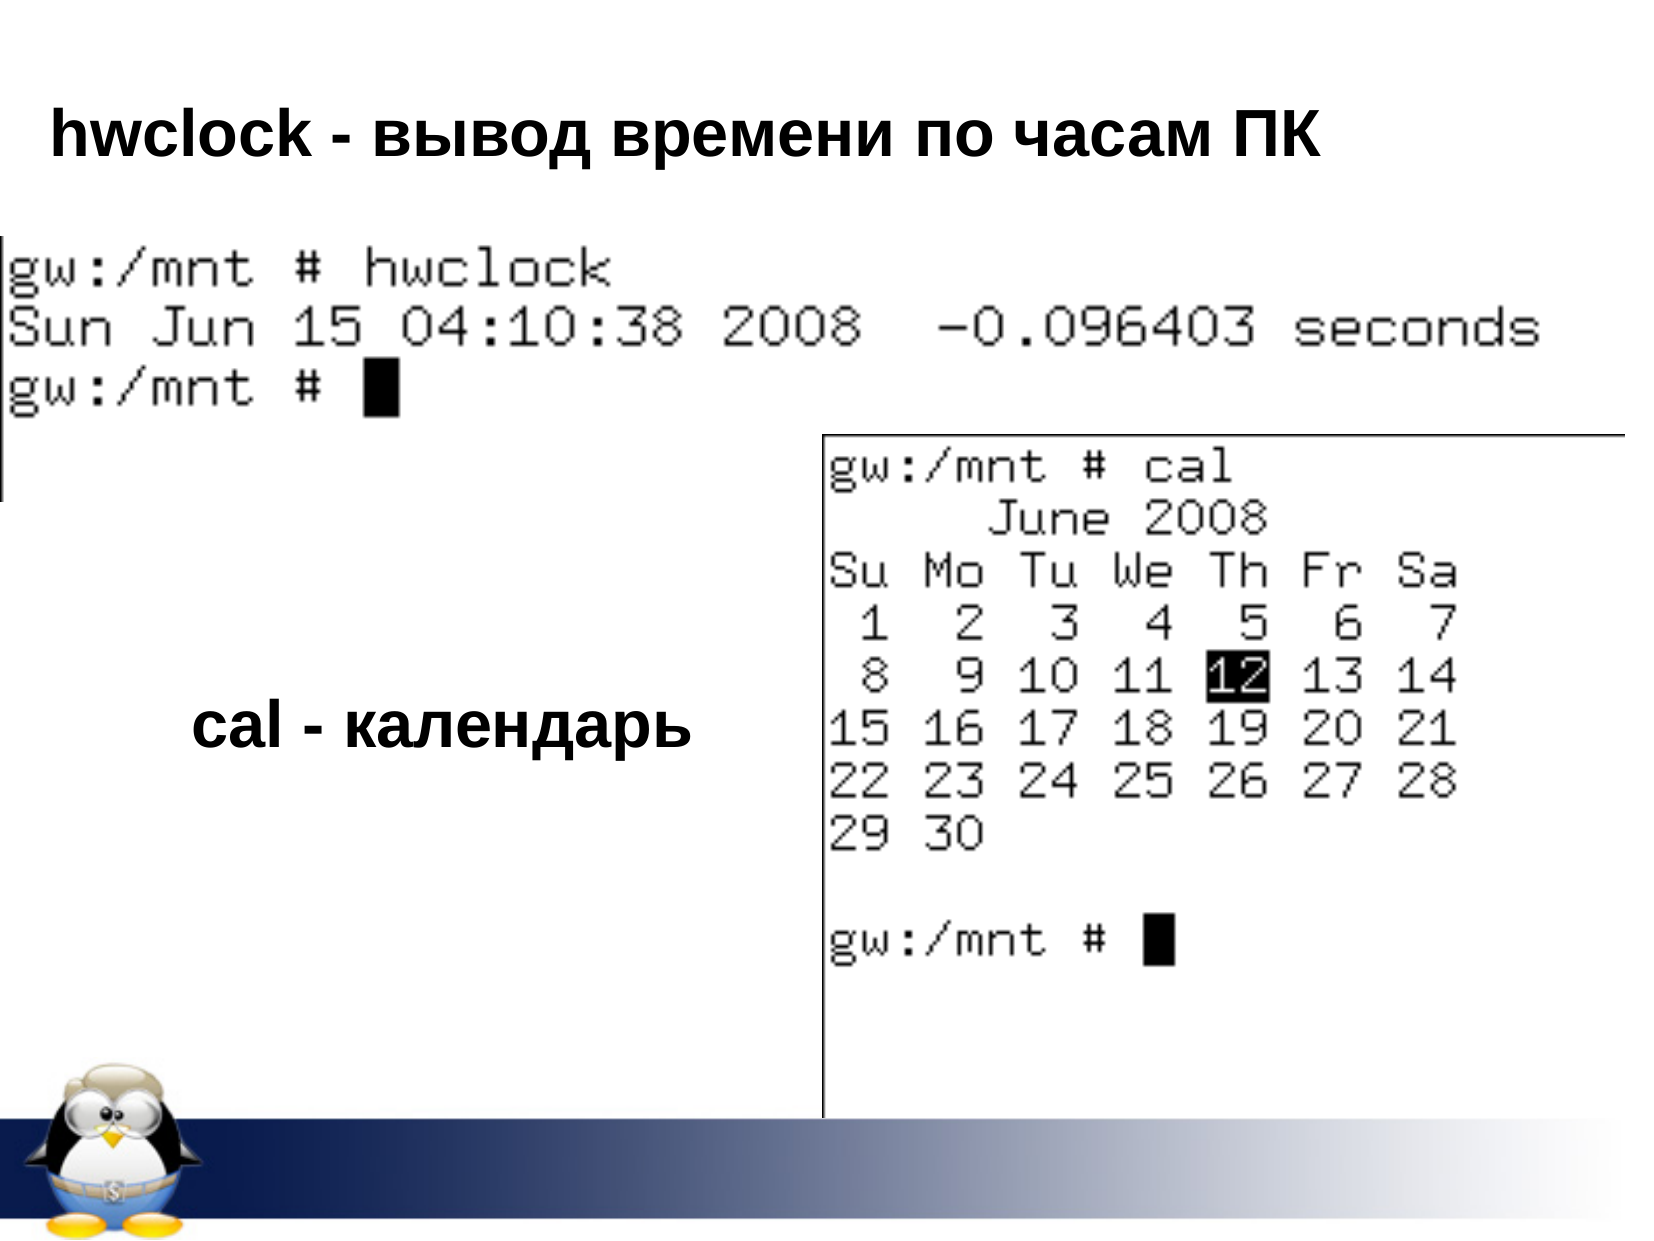

hwclock - вывод времени по часам ПК
cal - календарь